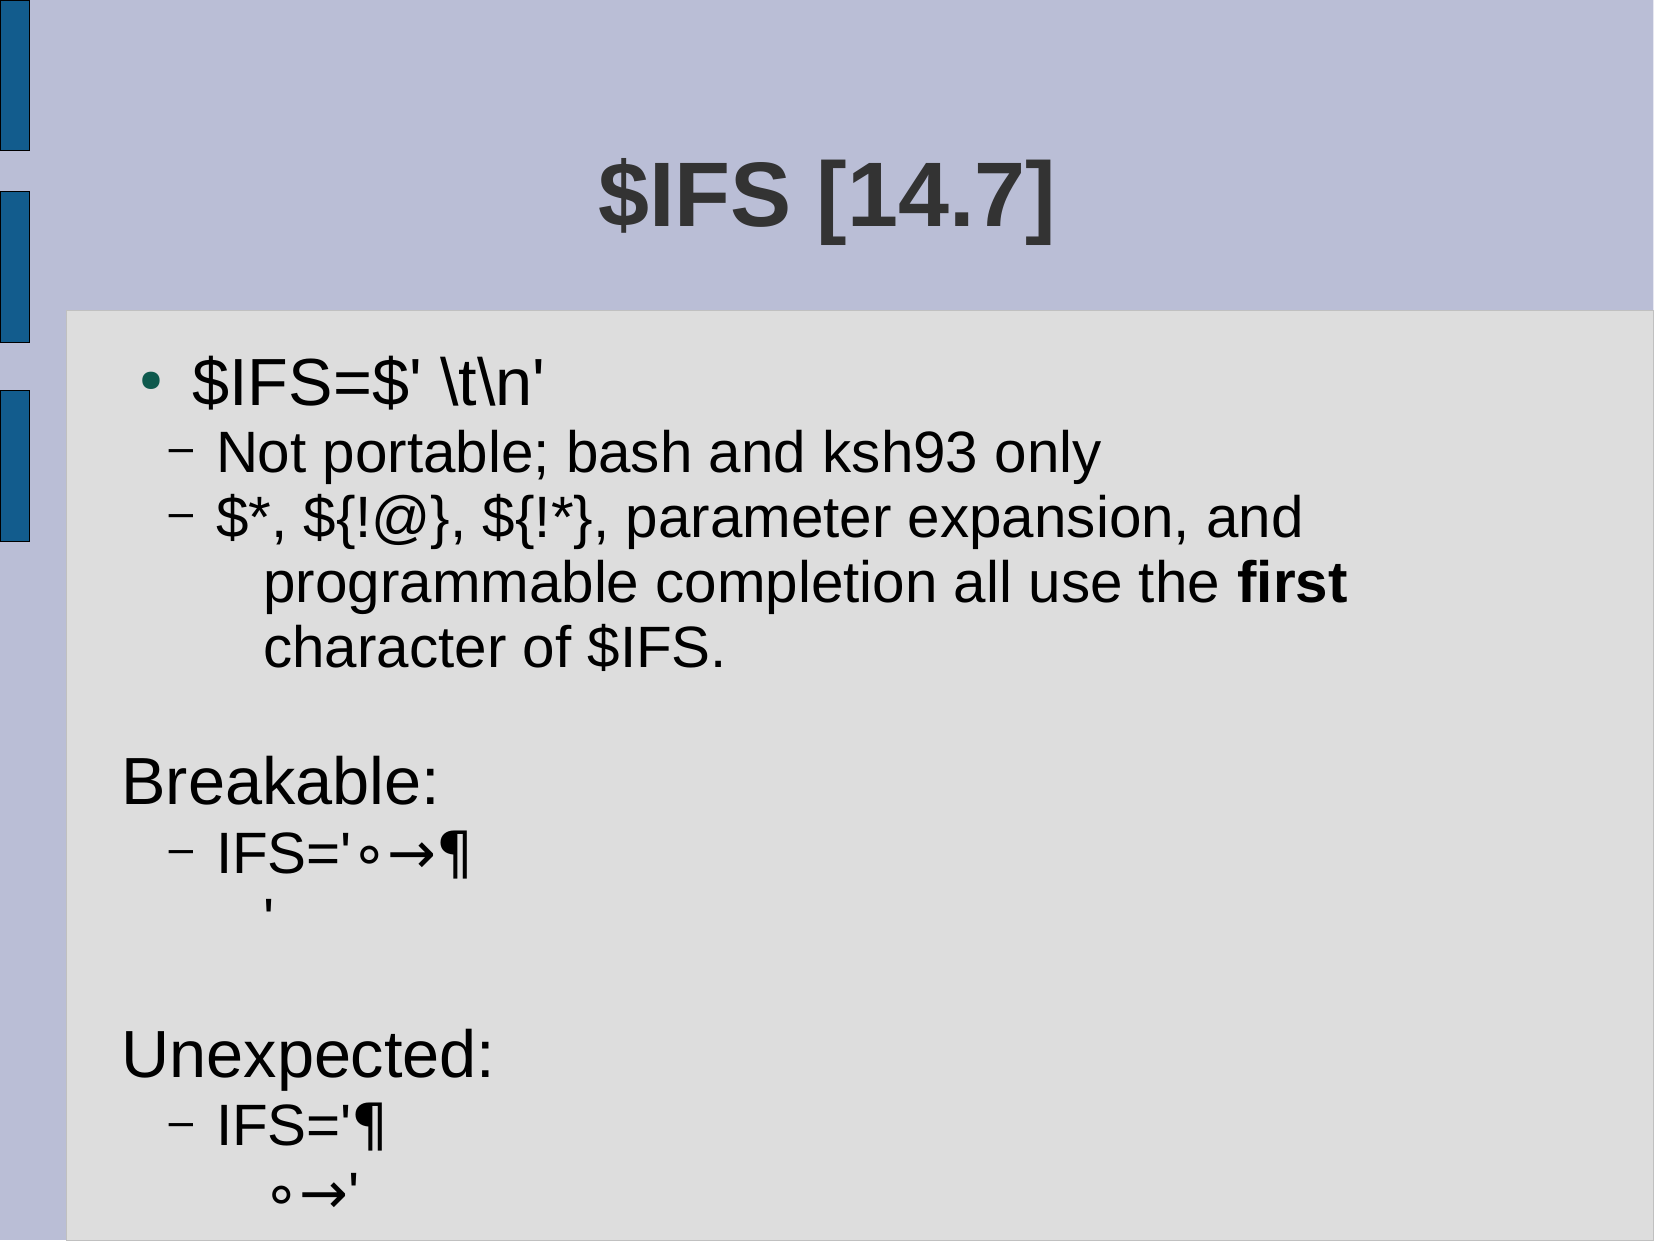

# $IFS [14.7]
$IFS=$' \t\n'
Not portable; bash and ksh93 only
$*, ${!@}, ${!*}, parameter expansion, and programmable completion all use the first character of $IFS.
Breakable:
IFS='∘→¶
'
Unexpected:
IFS='¶
∘→'